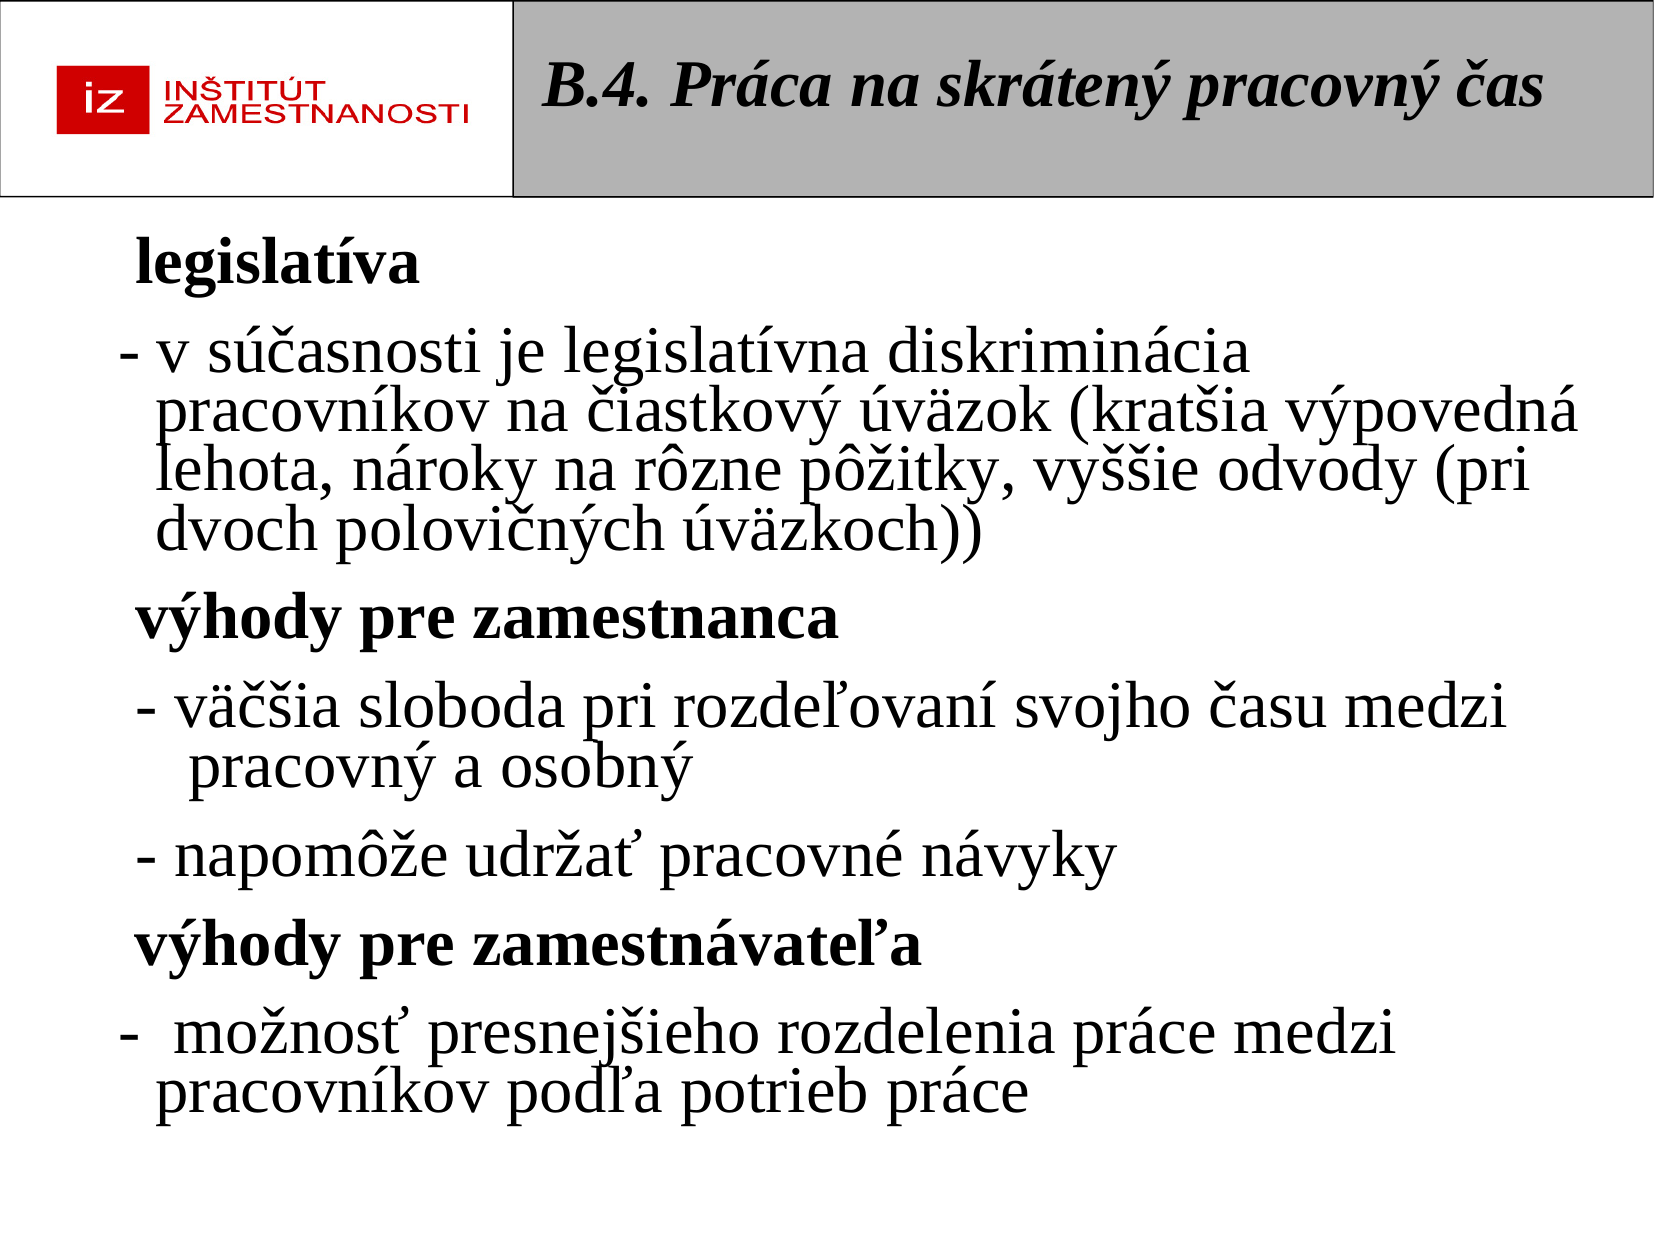

B.4. Práca na skrátený pracovný čas
# legislatíva
- v súčasnosti je legislatívna diskriminácia pracovníkov na čiastkový úväzok (kratšia výpovedná lehota, nároky na rôzne pôžitky, vyššie odvody (pri dvoch polovičných úväzkoch))
výhody pre zamestnanca
- väčšia sloboda pri rozdeľovaní svojho času medzi pracovný a osobný
- napomôže udržať pracovné návyky
 výhody pre zamestnávateľa
- možnosť presnejšieho rozdelenia práce medzi pracovníkov podľa potrieb práce